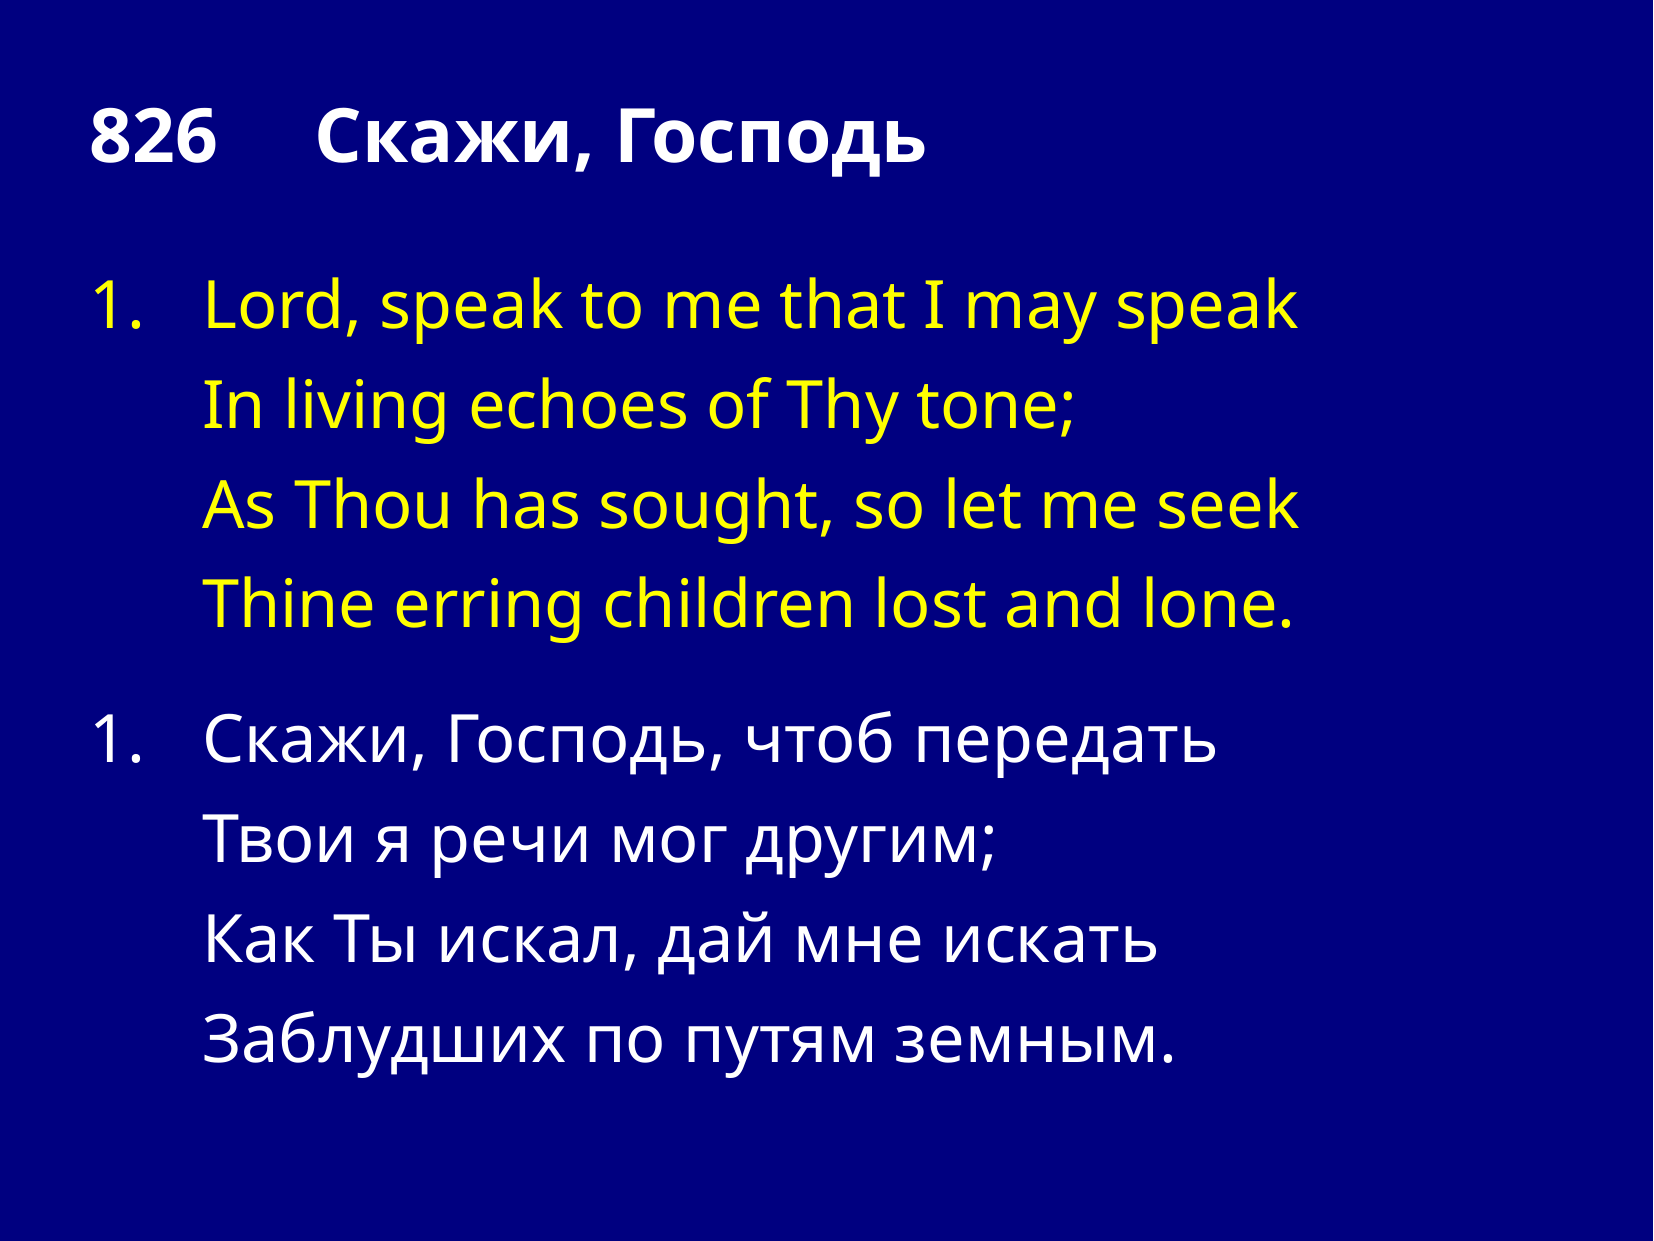

826	Скажи, Господь
1.	Lord, speak to me that I may speak
	In living echoes of Thy tone;
	As Thou has sought, so let me seek
	Thine erring children lost and lone.
1.	Скажи, Господь, чтоб передать
	Твои я речи мог другим;
	Как Ты искал, дай мне искать
	Заблудших по путям земным.